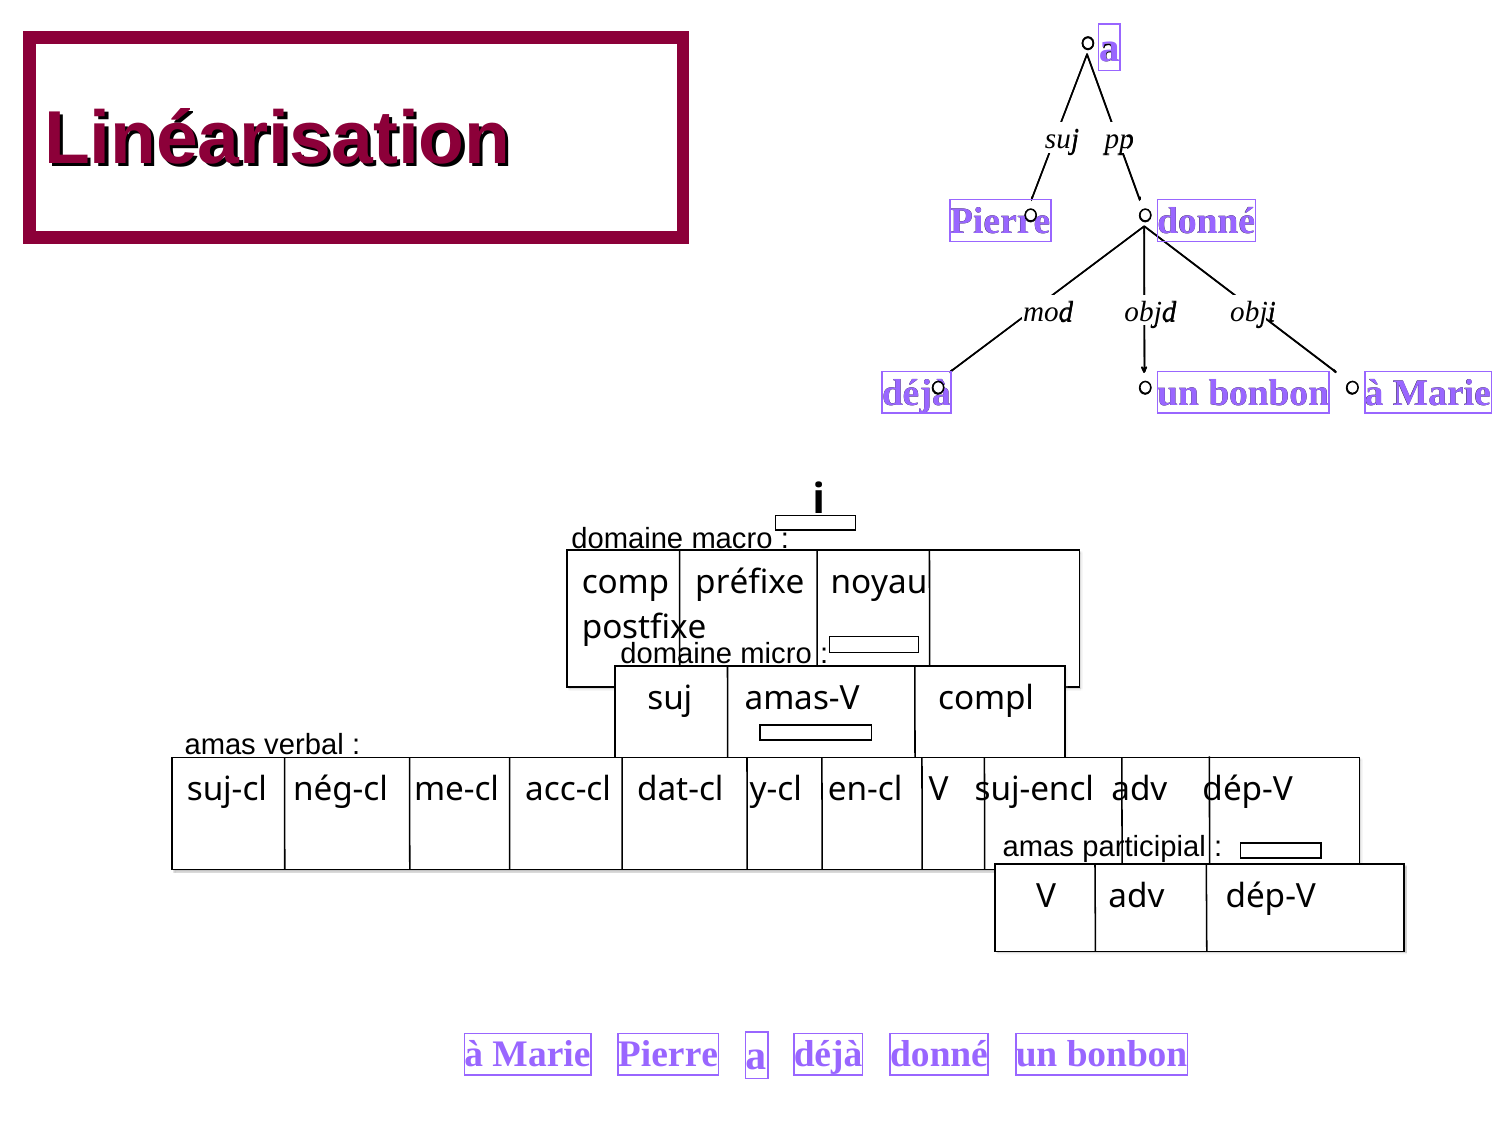

a
a
suj
pp
Pierre
donné
mod
objd
obji
déjà
un bonbon
à Marie
# Linéarisation
suj
pp
Pierre
donné
mod
objd
obji
déjà
un bonbon
à Marie
i
domaine macro :
comp préfixe noyau postfixe
domaine micro :
 suj amas-V compl
amas verbal :
suj-cl nég-cl me-cl acc-cl dat-cl y-cl en-cl V suj-encl adv dép-V
amas participial :
 V adv dép-V
a
à Marie
Pierre
déjà
donné
un bonbon